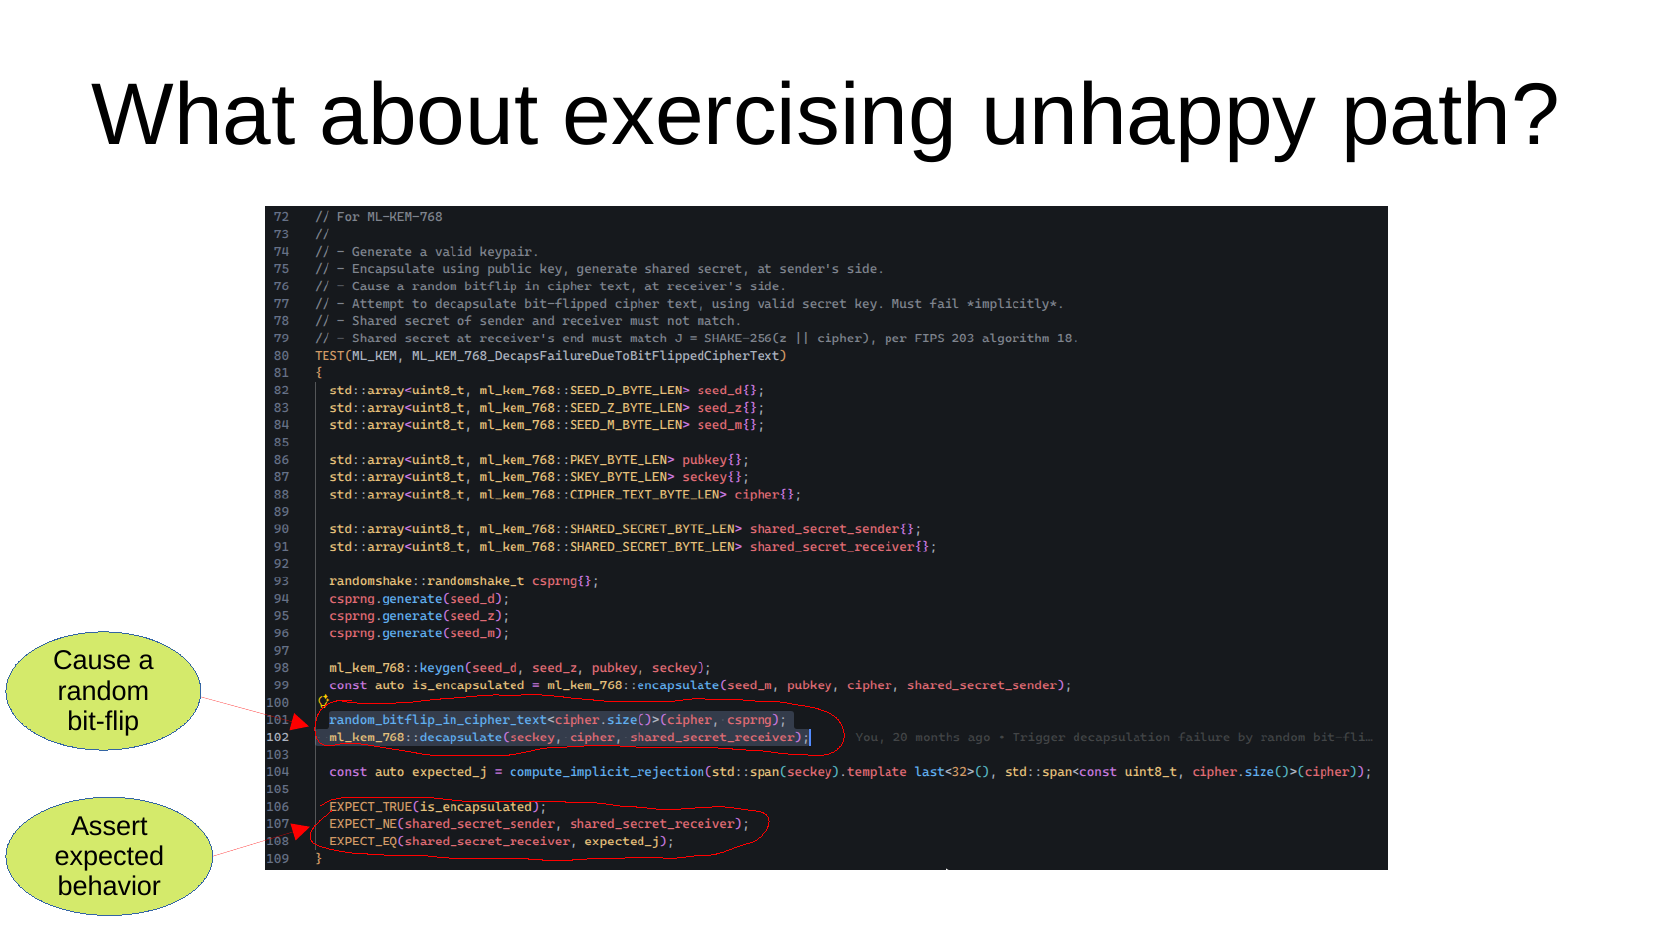

# What about exercising unhappy path?
Cause a random bit-flip
Assert expected behavior